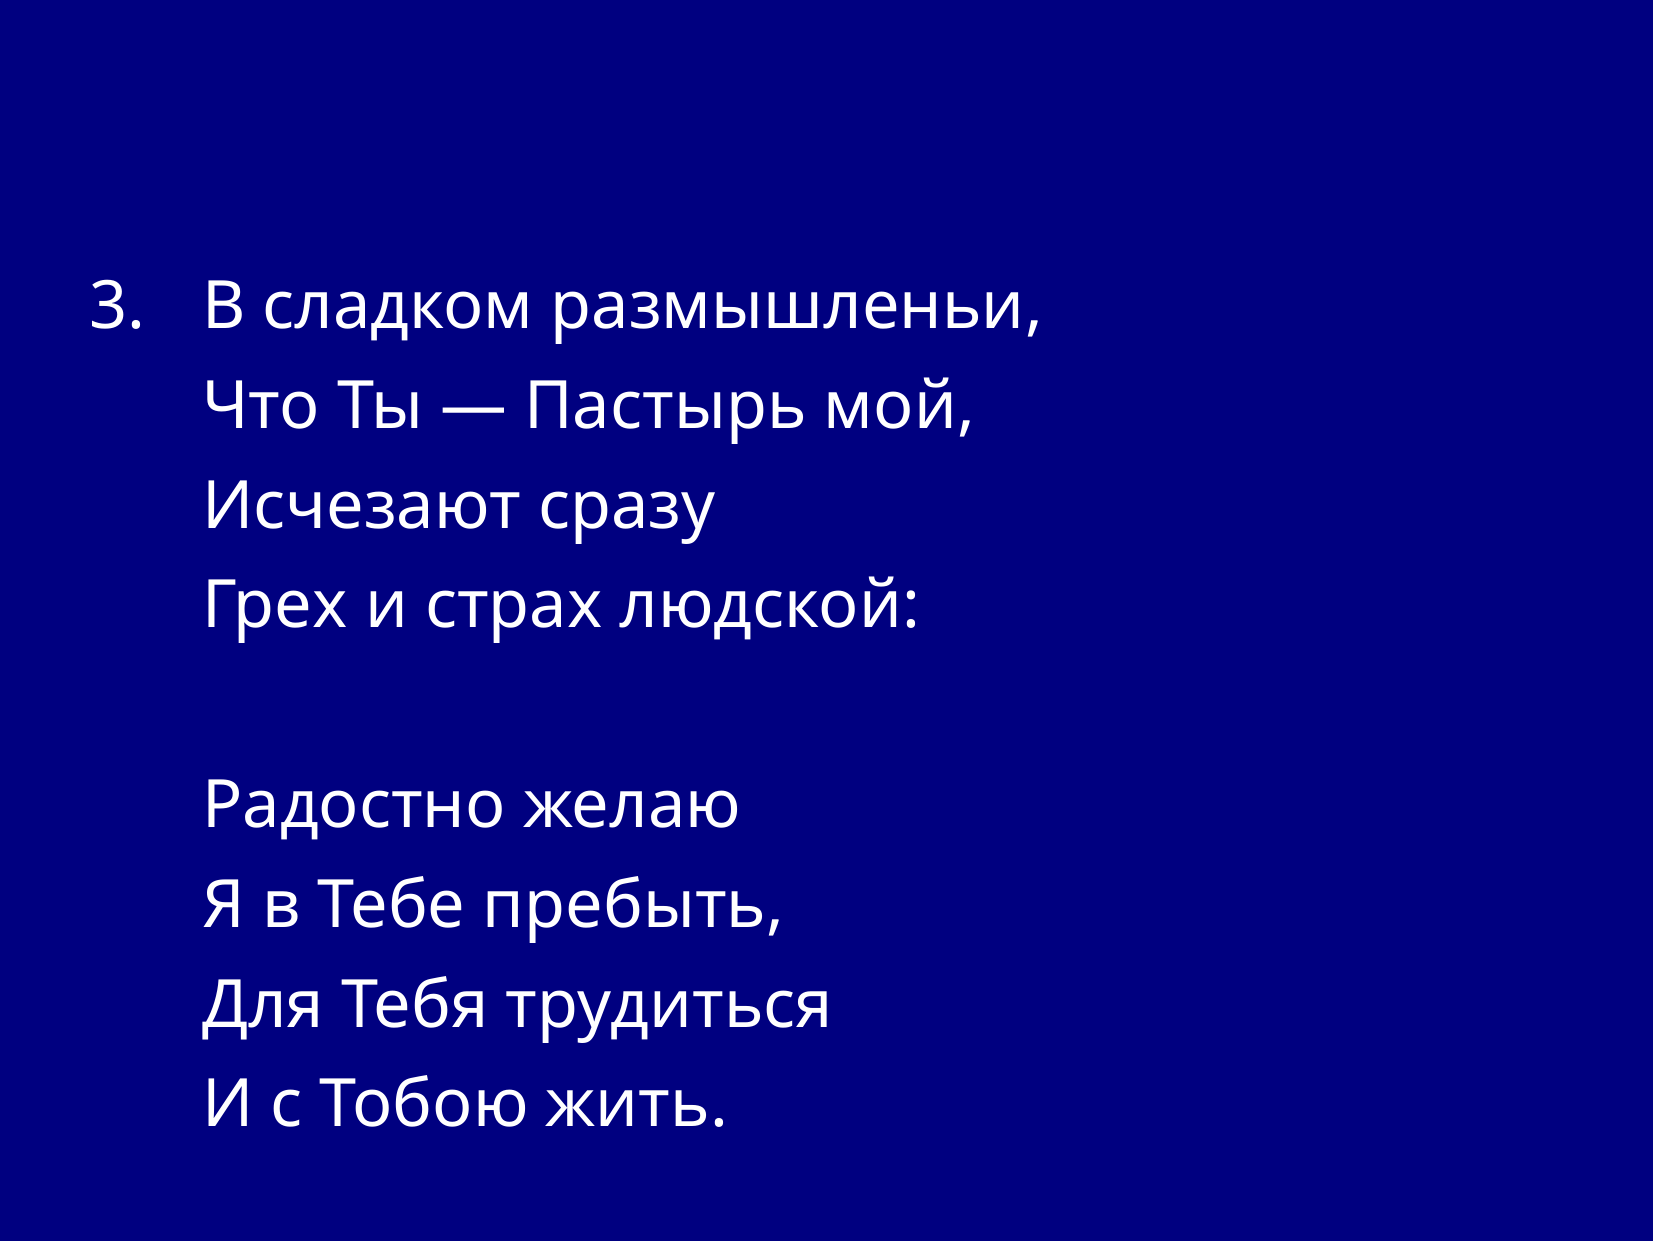

3.	В сладком размышленьи,
	Что Ты — Пастырь мой,
	Исчезают сразу
	Грех и страх людской:
	Радостно желаю
	Я в Тебе пребыть,
	Для Тебя трудиться
	И с Тобою жить.